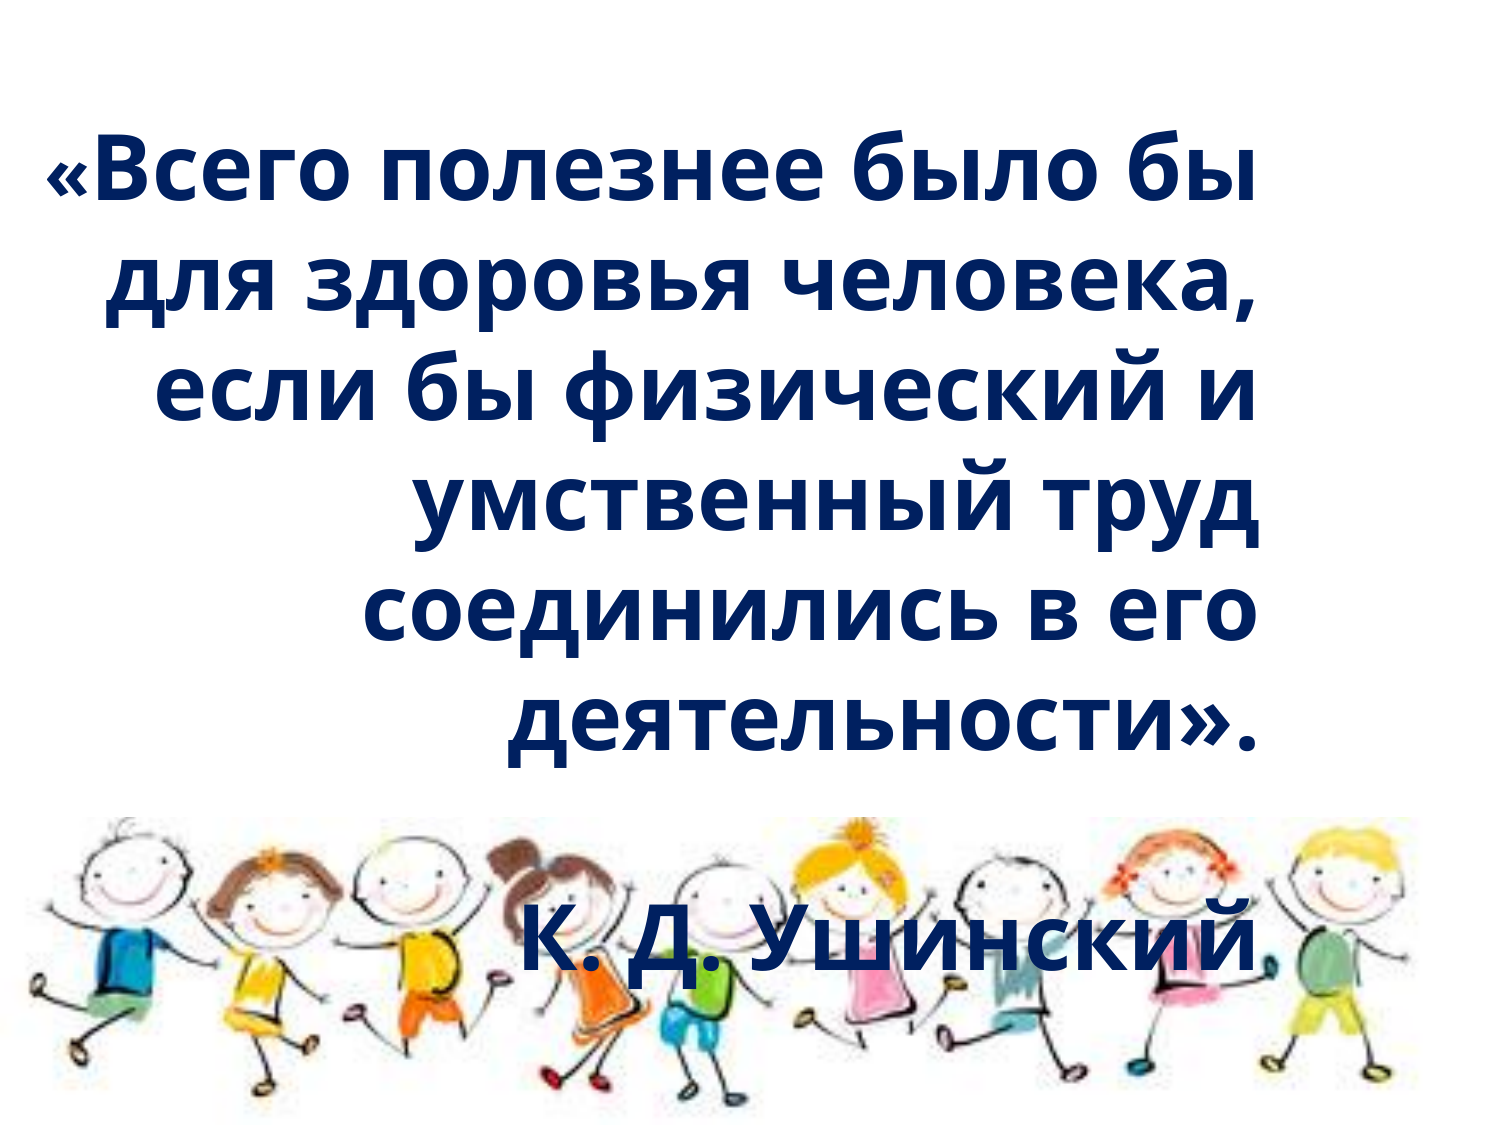

«Всего полезнее было бы для здоровья человека, если бы физический и умственный труд соединились в его деятельности».
К. Д. Ушинский